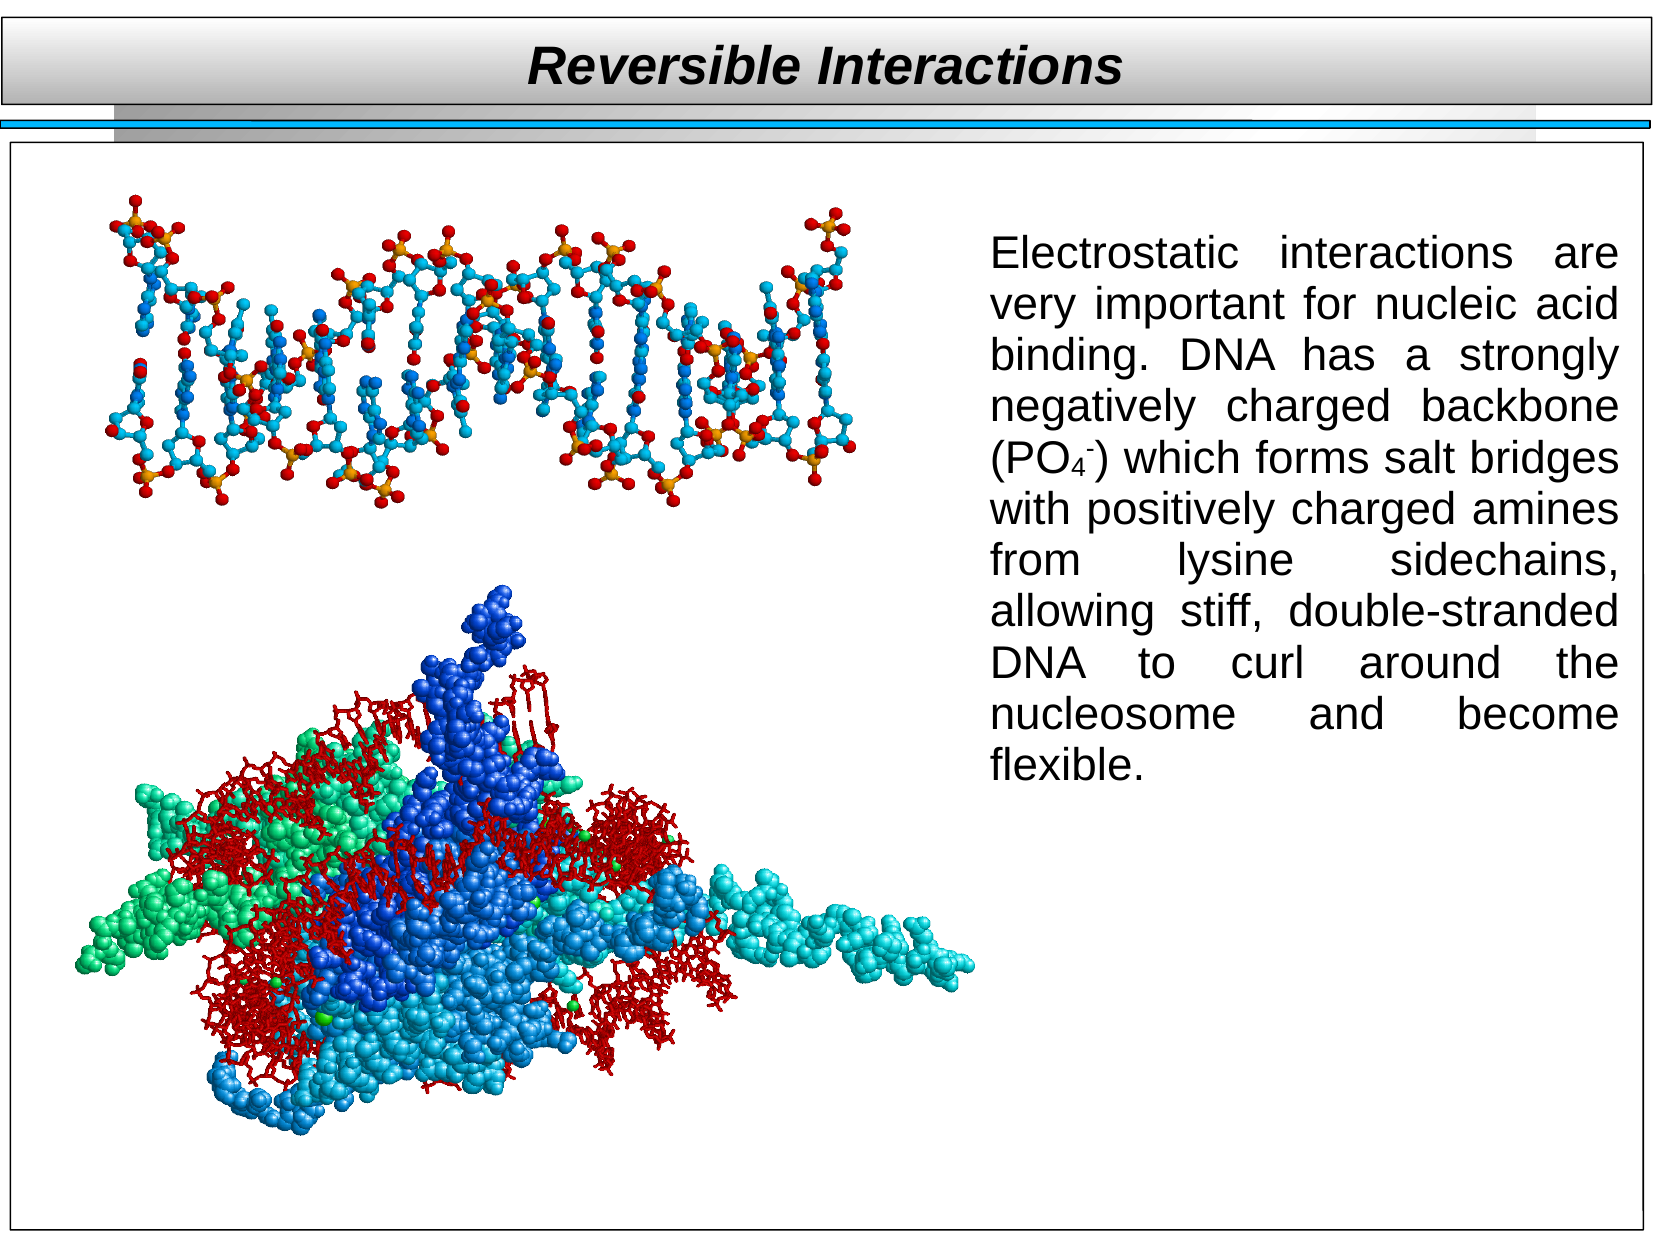

Reversible Interactions
Electrostatic interactions are very important for nucleic acid binding. DNA has a strongly negatively charged backbone (PO4-) which forms salt bridges with positively charged amines from lysine sidechains, allowing stiff, double-stranded DNA to curl around the nucleosome and become flexible.